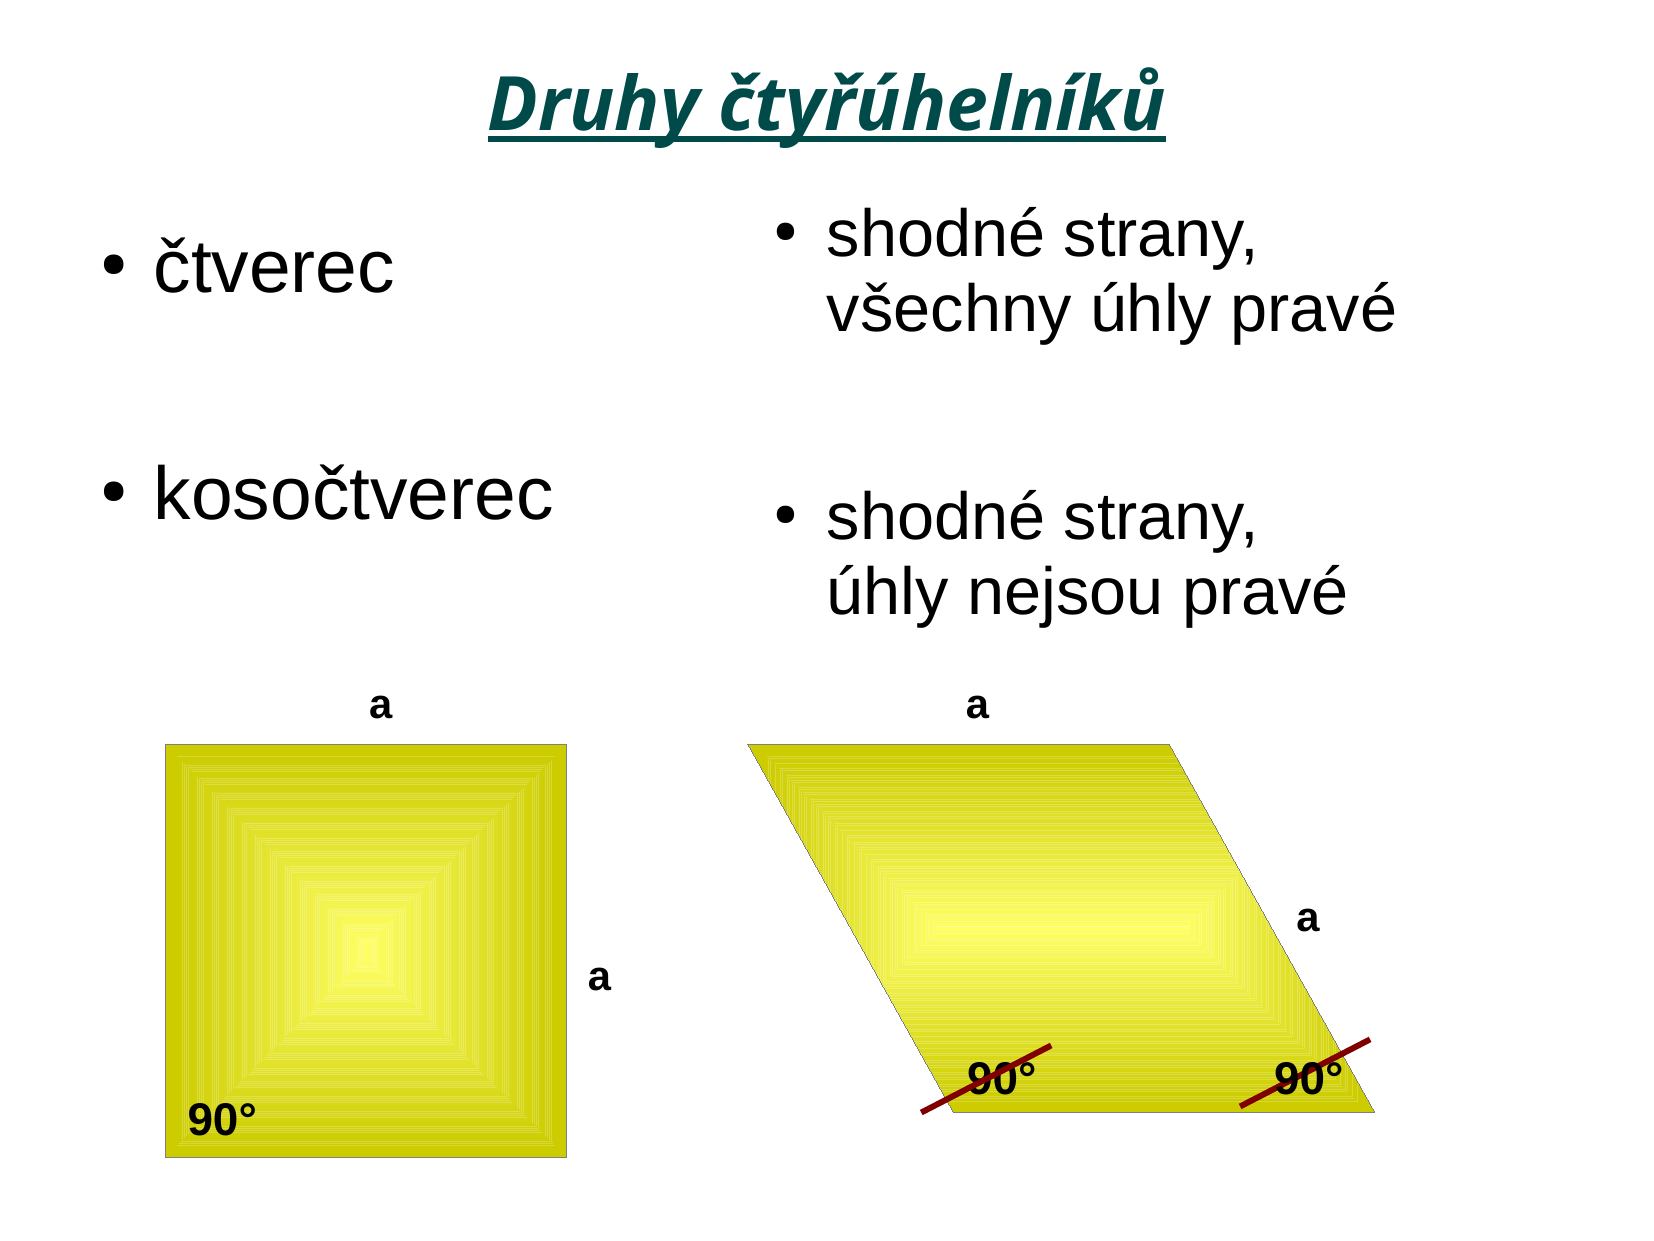

# Druhy čtyřúhelníků
shodné strany, všechny úhly pravé
shodné strany, úhly nejsou pravé
čtverec
kosočtverec
a
a
a
a
90°
90°
90°